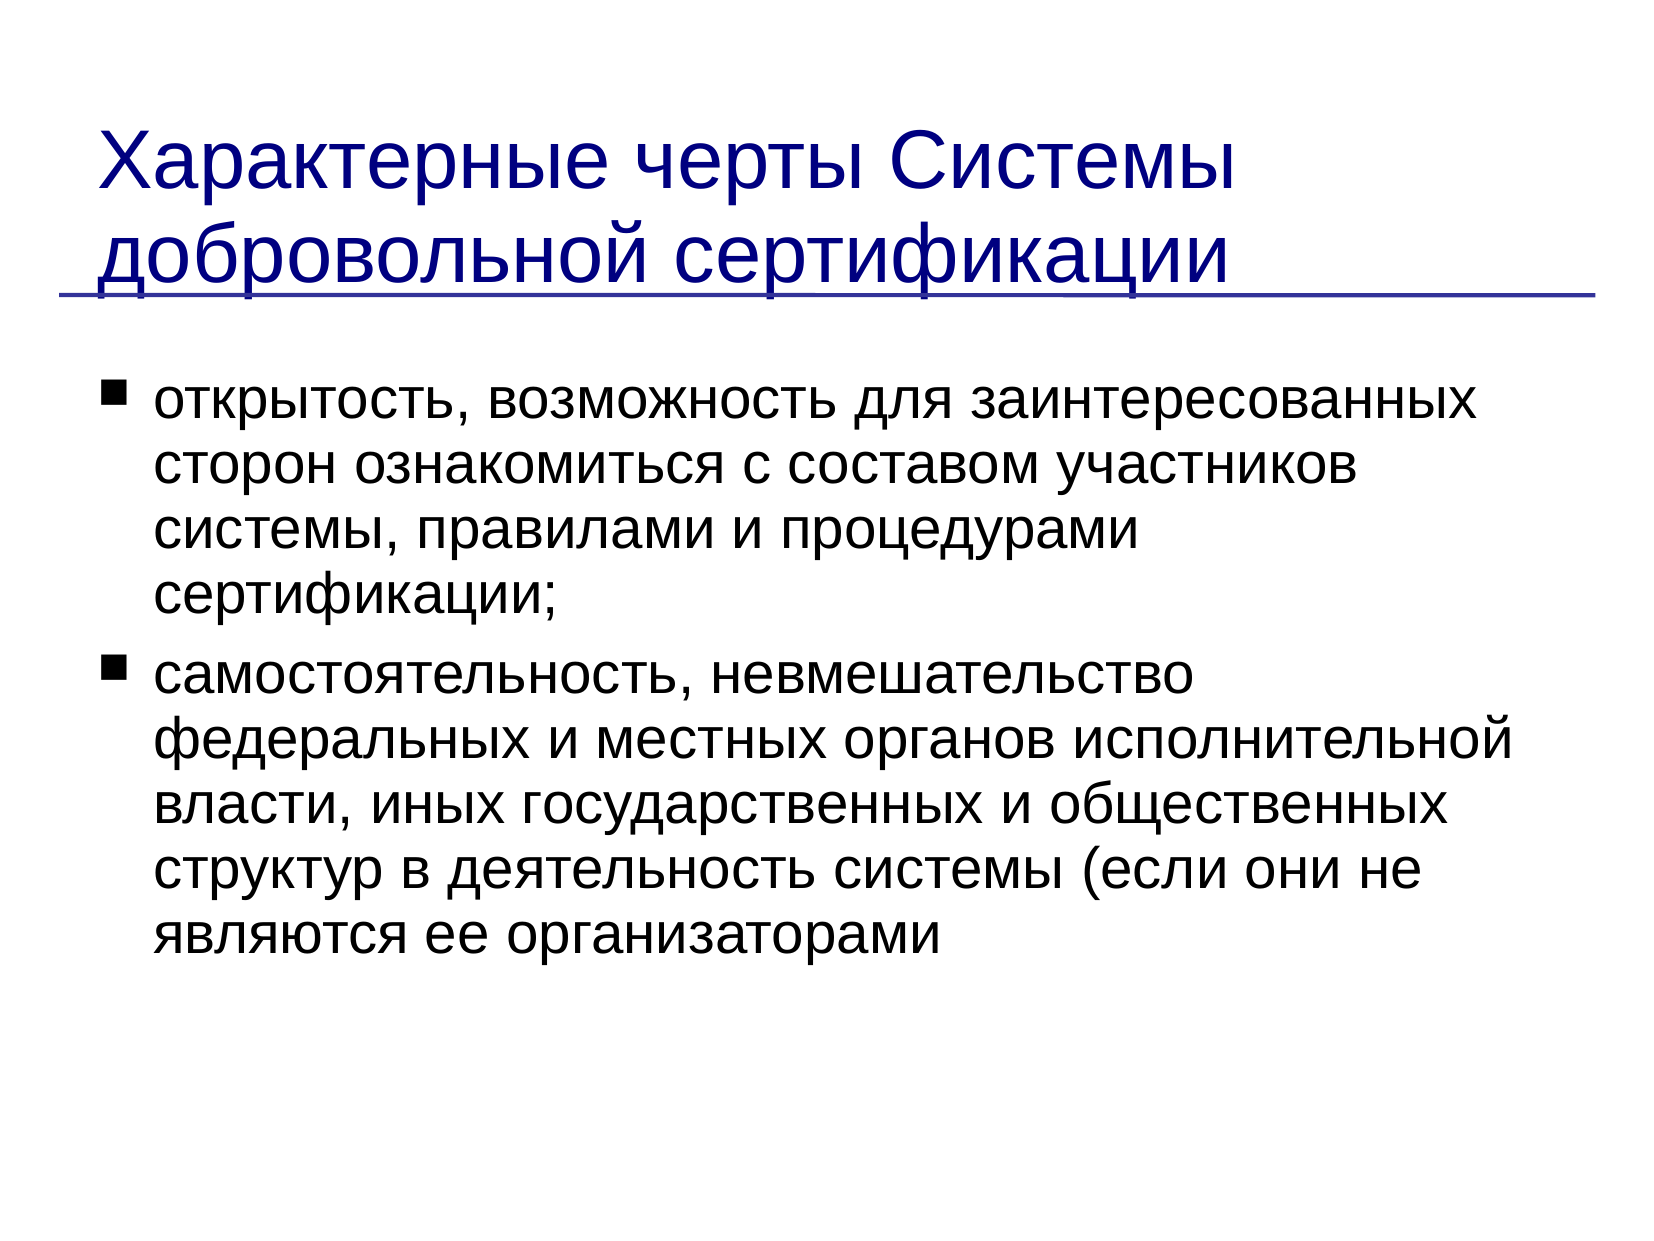

# Характерные черты Системы добровольной сертификации
открытость, возможность для заинтересованных сторон ознакомиться с составом участников системы, правилами и процедурами сертификации;
самостоятельность, невмешательство федеральных и местных органов исполнительной власти, иных государственных и общественных структур в деятельность системы (если они не являются ее организаторами